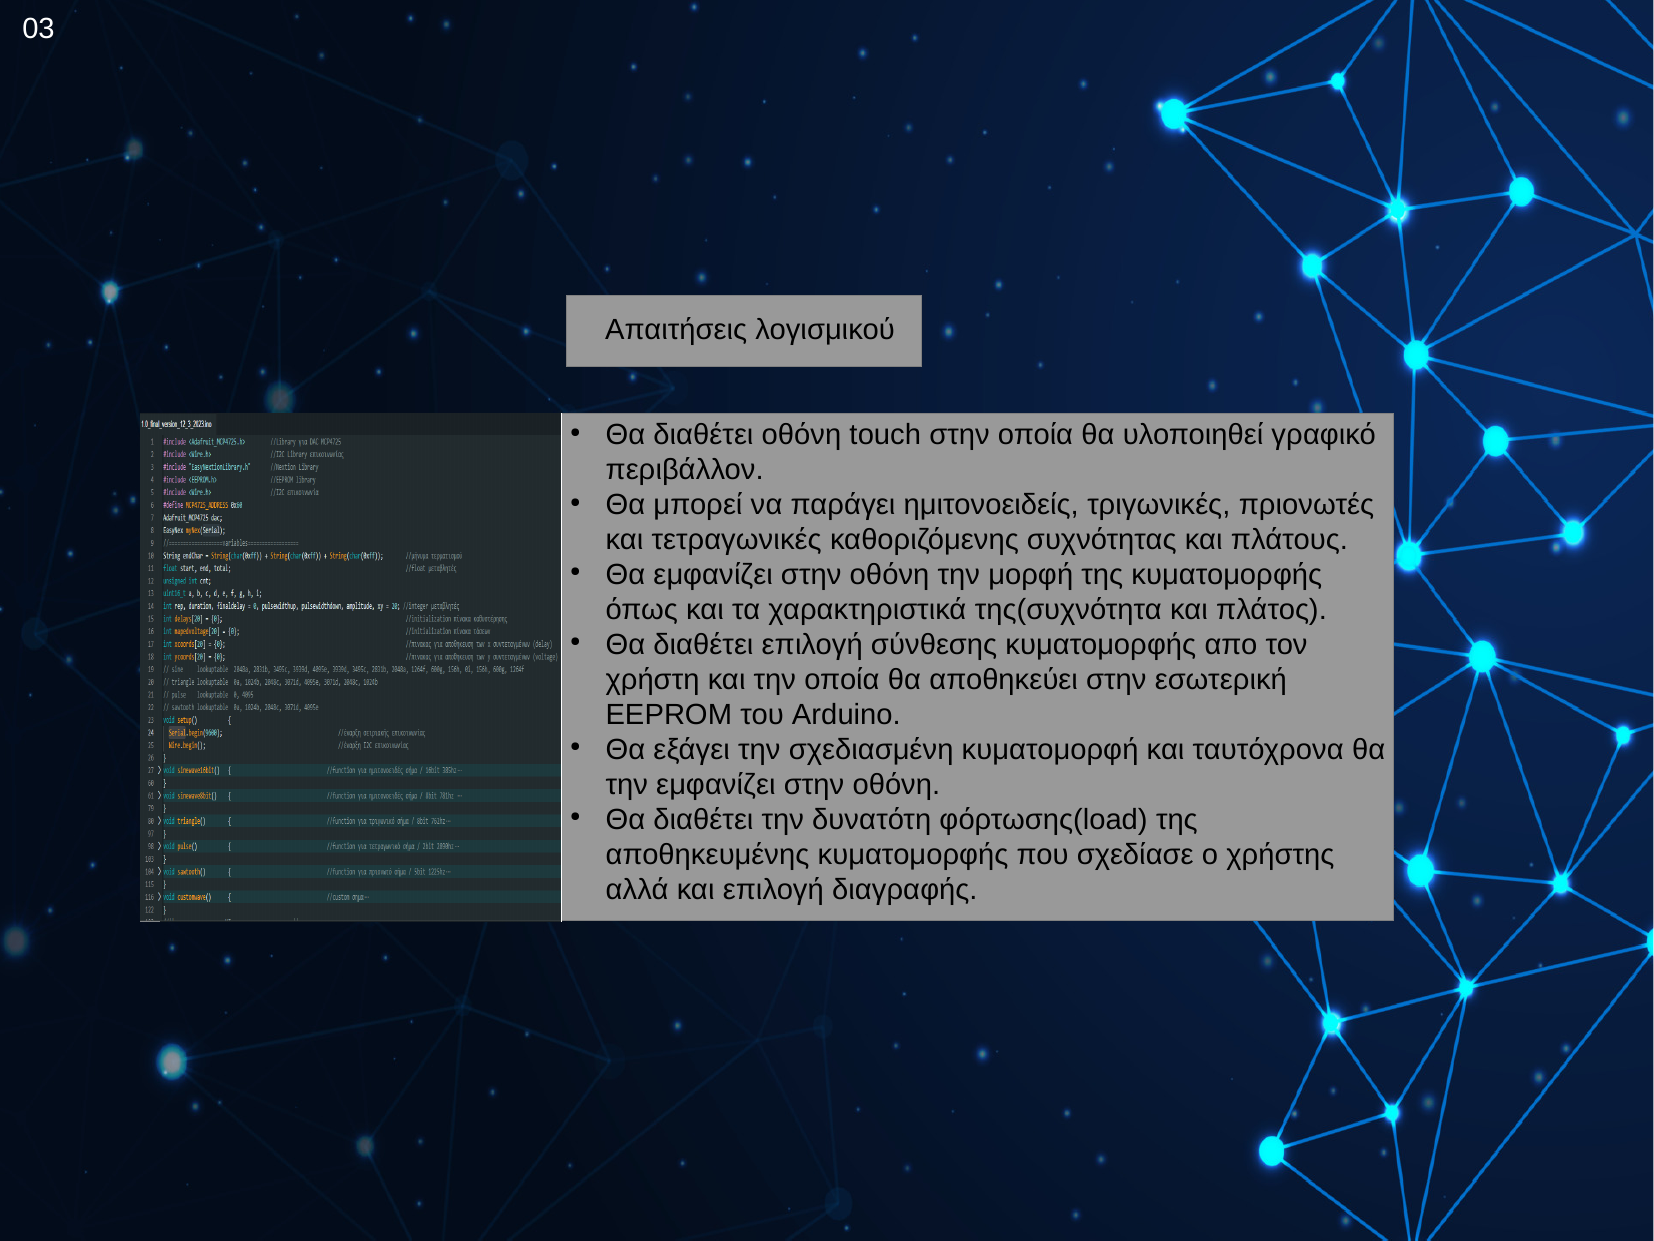

03
# Απαιτήσεις λογισμικού
Θα διαθέτει οθόνη touch στην οποία θα υλοποιηθεί γραφικό περιβάλλον.
Θα μπορεί να παράγει ημιτονοειδείς, τριγωνικές, πριονωτές και τετραγωνικές καθοριζόμενης συχνότητας και πλάτους.
Θα εμφανίζει στην οθόνη την μορφή της κυματομορφής όπως και τα χαρακτηριστικά της(συχνότητα και πλάτος).
Θα διαθέτει επιλογή σύνθεσης κυματομορφής απο τον χρήστη και την οποία θα αποθηκεύει στην εσωτερική EEPROM του Arduino.
Θα εξάγει την σχεδιασμένη κυματομορφή και ταυτόχρονα θα την εμφανίζει στην οθόνη.
Θα διαθέτει την δυνατότη φόρτωσης(load) της αποθηκευμένης κυματομορφής που σχεδίασε ο χρήστης αλλά και επιλογή διαγραφής.